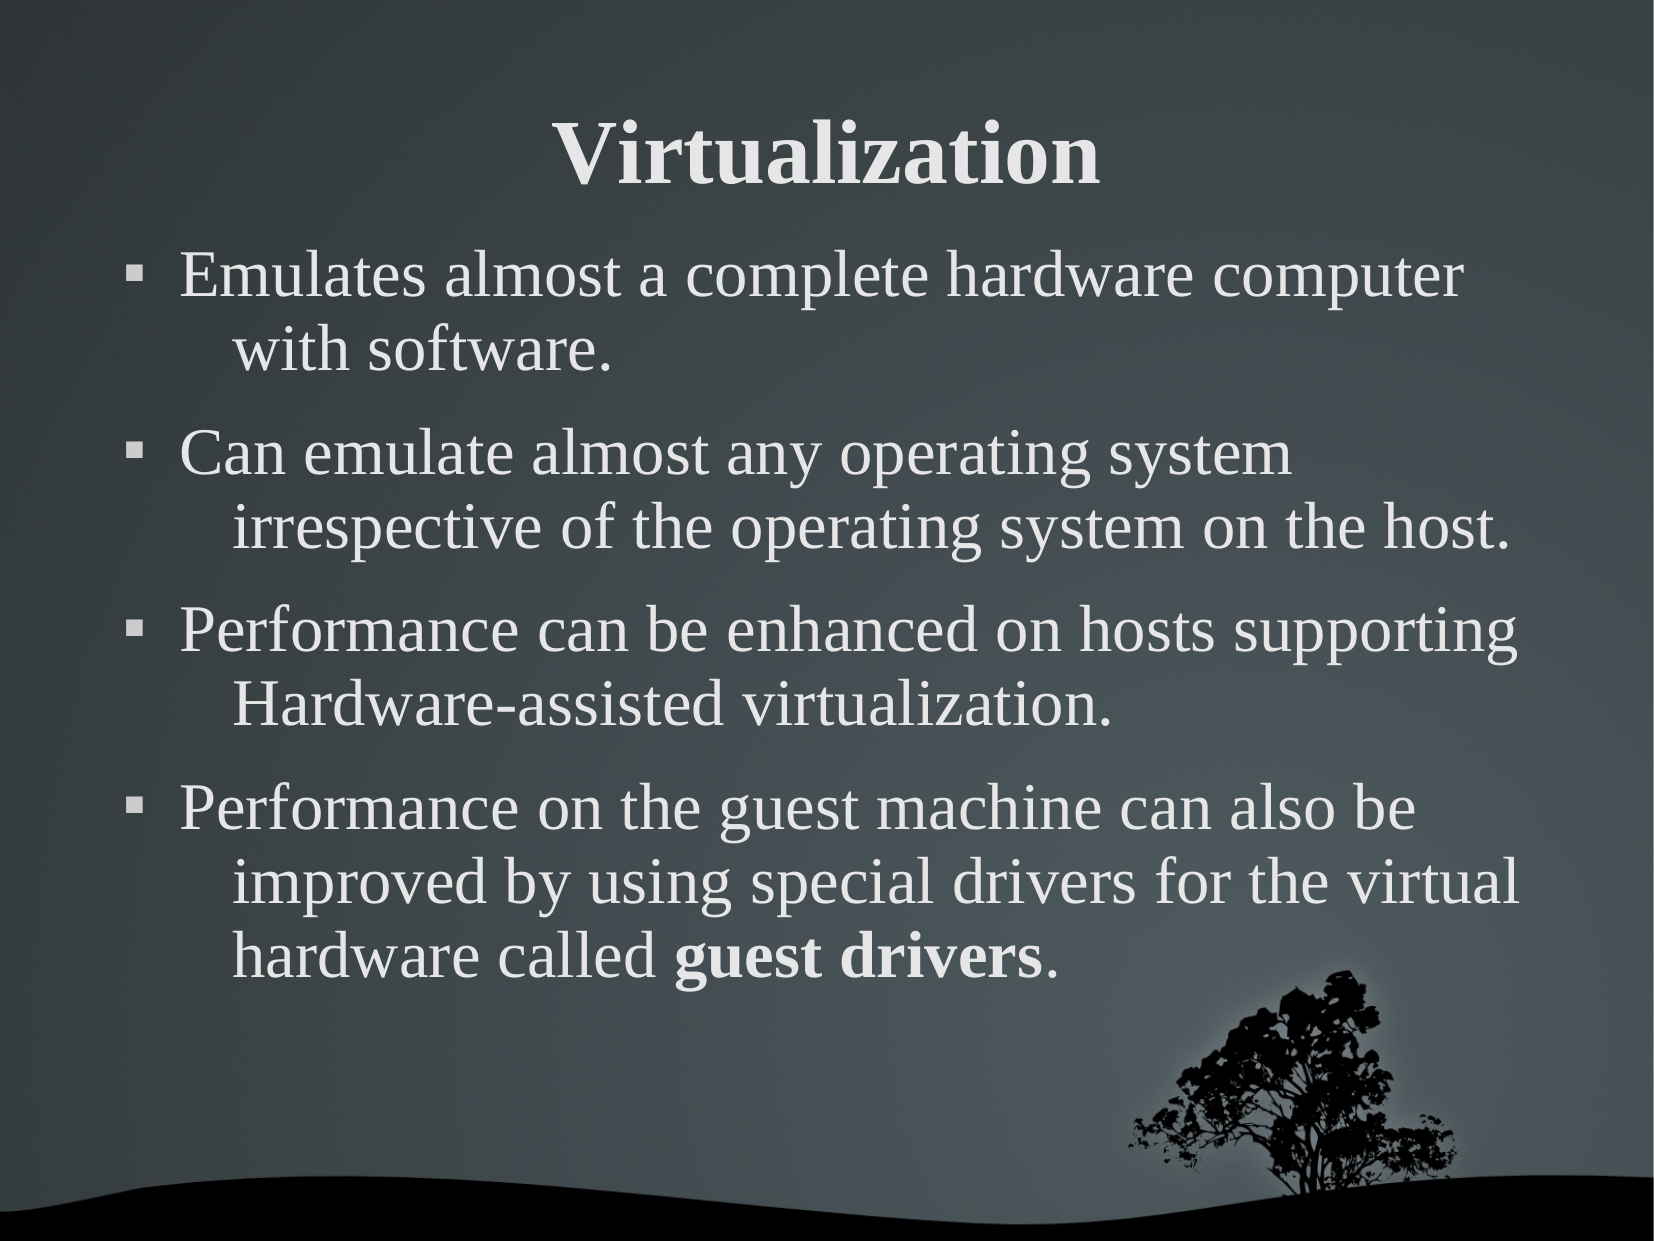

# Virtualization
Emulates almost a complete hardware computer with software.
Can emulate almost any operating system irrespective of the operating system on the host.
Performance can be enhanced on hosts supporting Hardware-assisted virtualization.
Performance on the guest machine can also be improved by using special drivers for the virtual hardware called guest drivers.